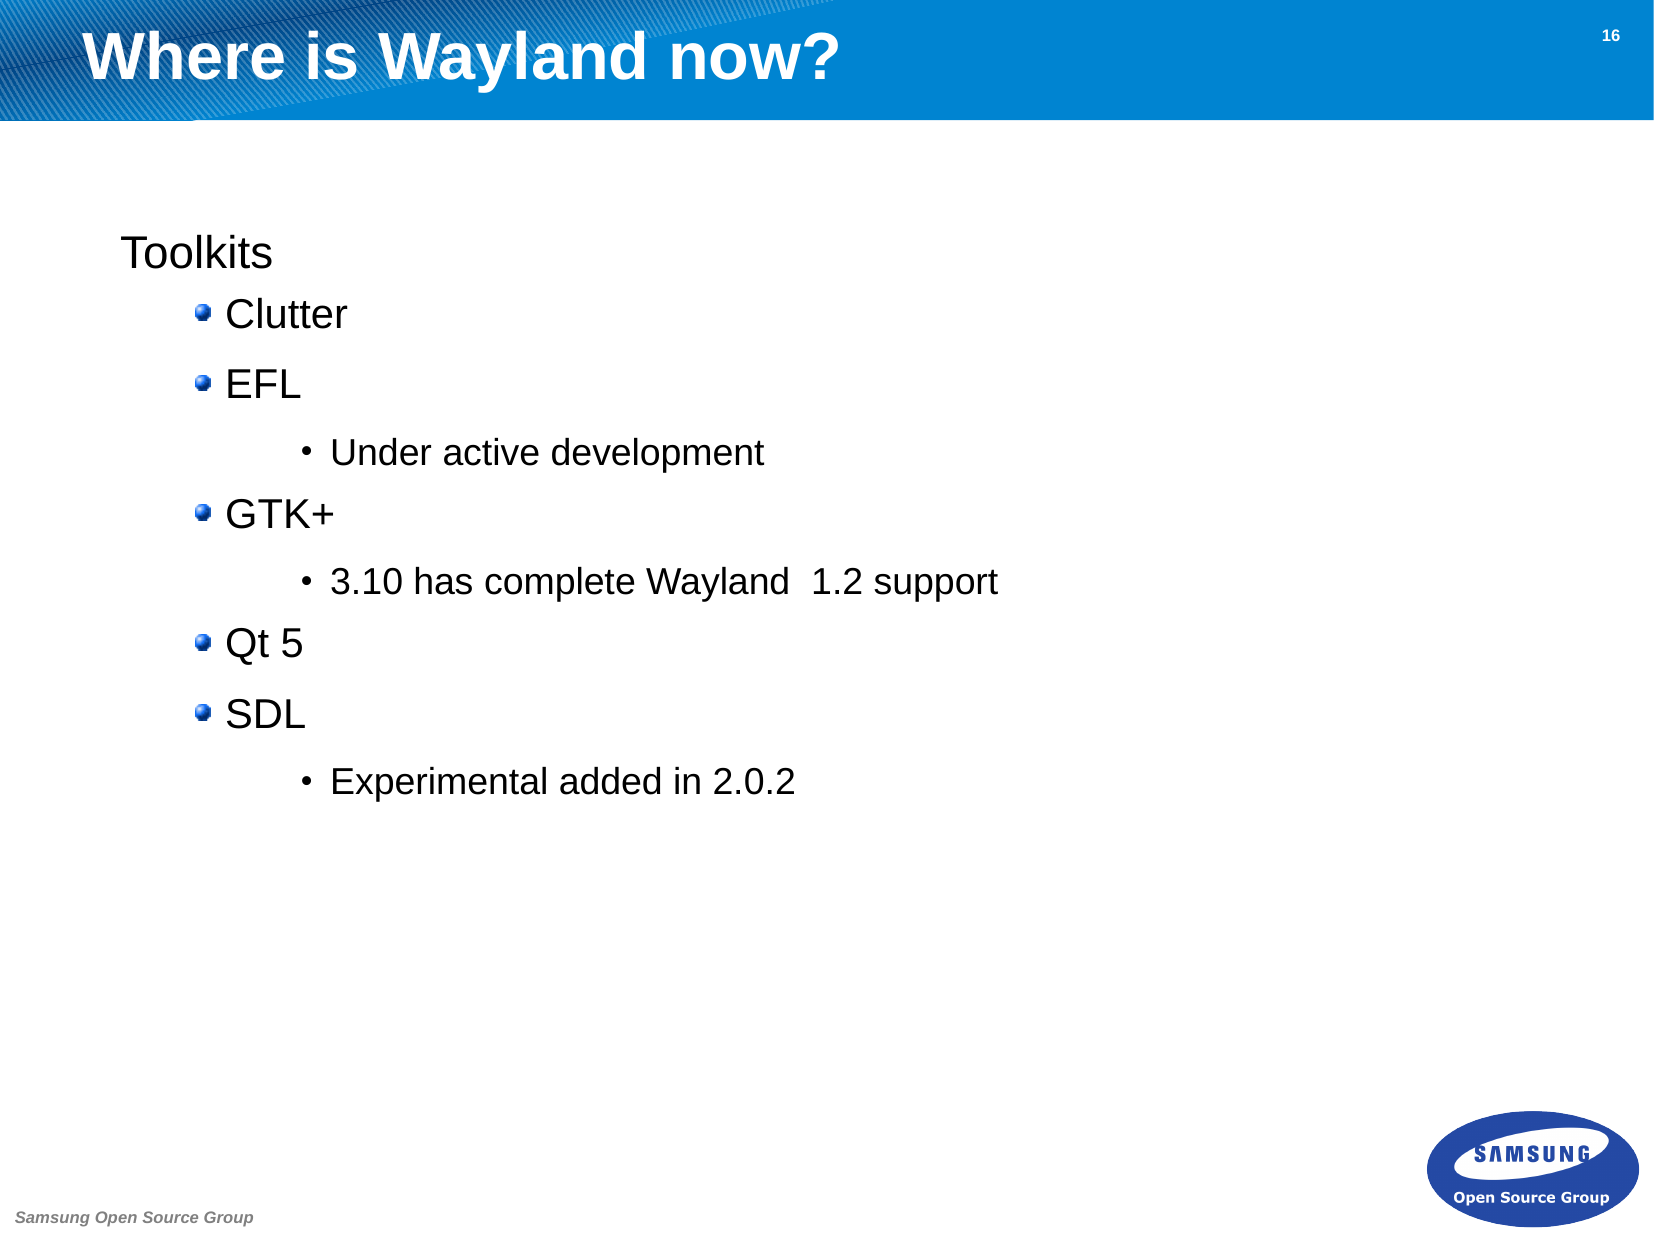

# Where is Wayland now?
Toolkits
Clutter
EFL
Under active development
GTK+
3.10 has complete Wayland 1.2 support
Qt 5
SDL
Experimental added in 2.0.2